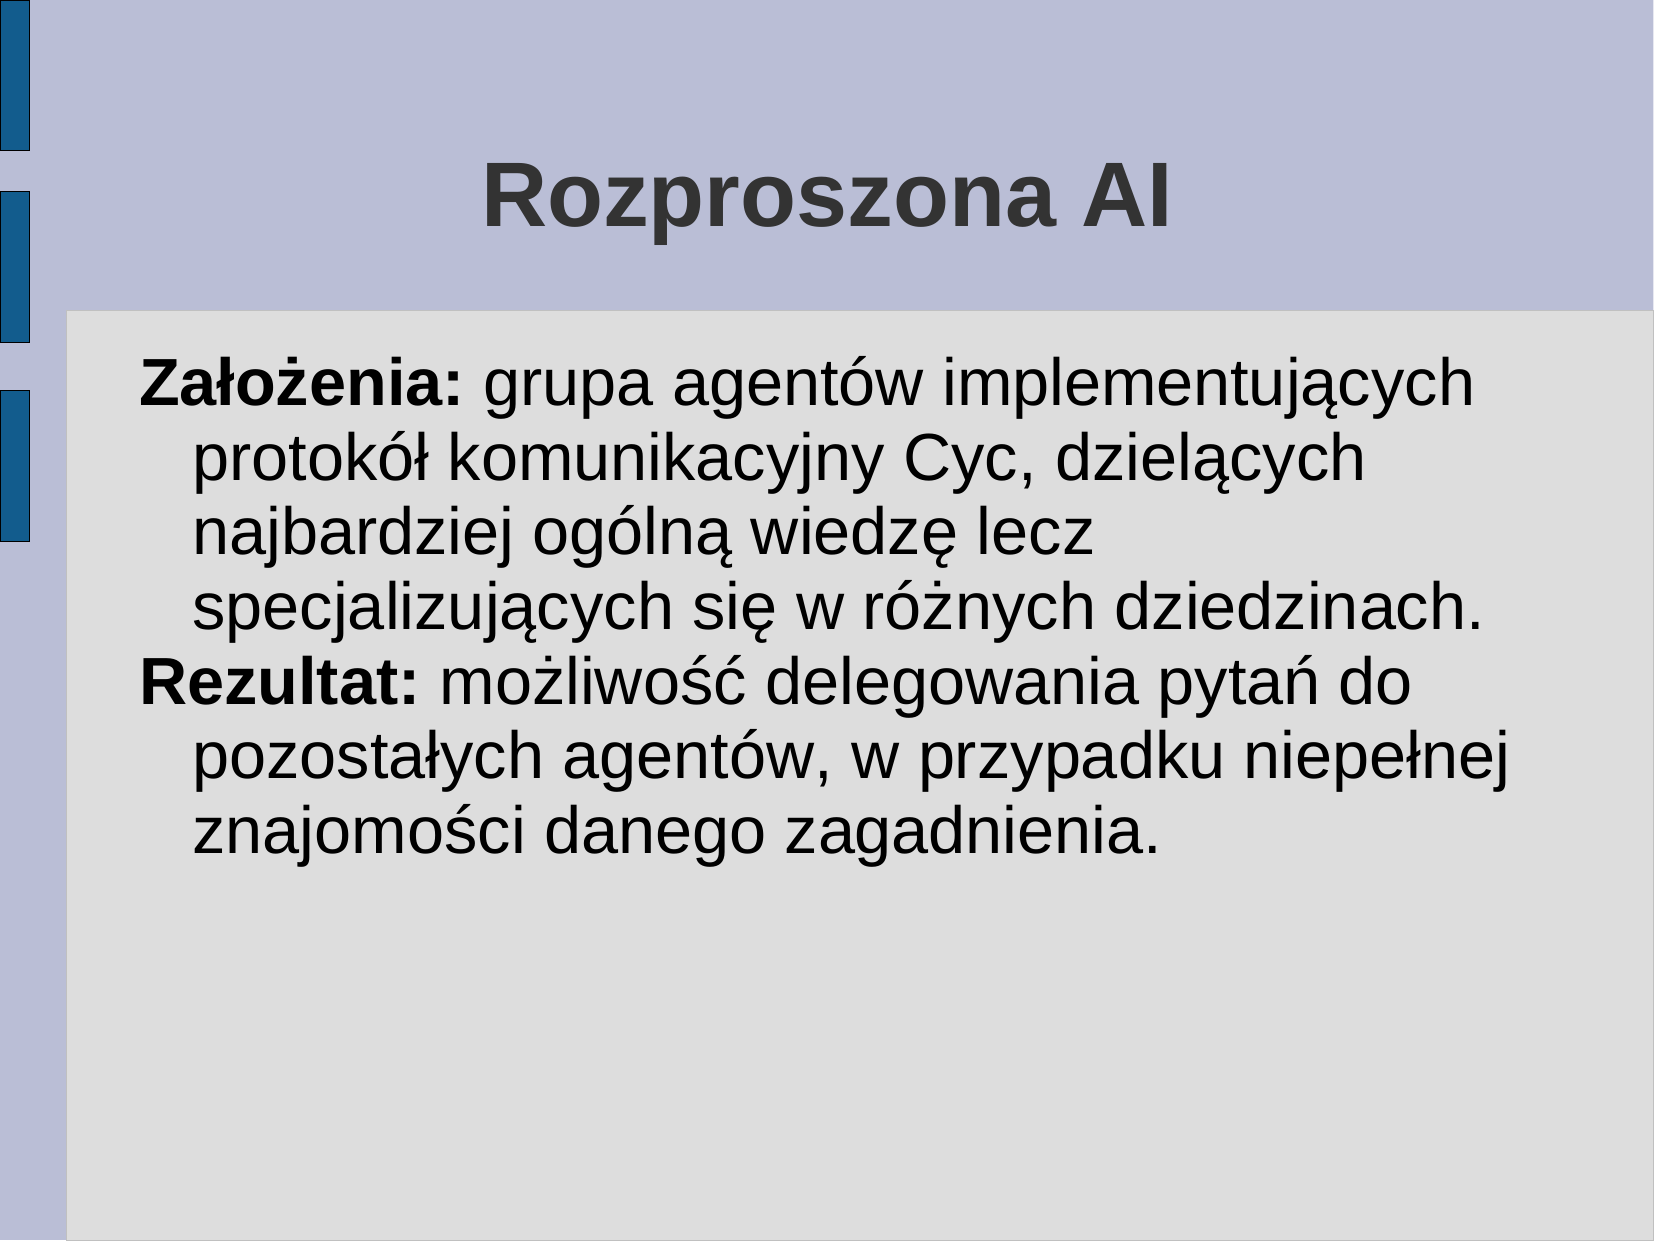

# Rozproszona AI
Założenia: grupa agentów implementujących protokół komunikacyjny Cyc, dzielących najbardziej ogólną wiedzę lecz specjalizujących się w różnych dziedzinach.
Rezultat: możliwość delegowania pytań do pozostałych agentów, w przypadku niepełnej znajomości danego zagadnienia.